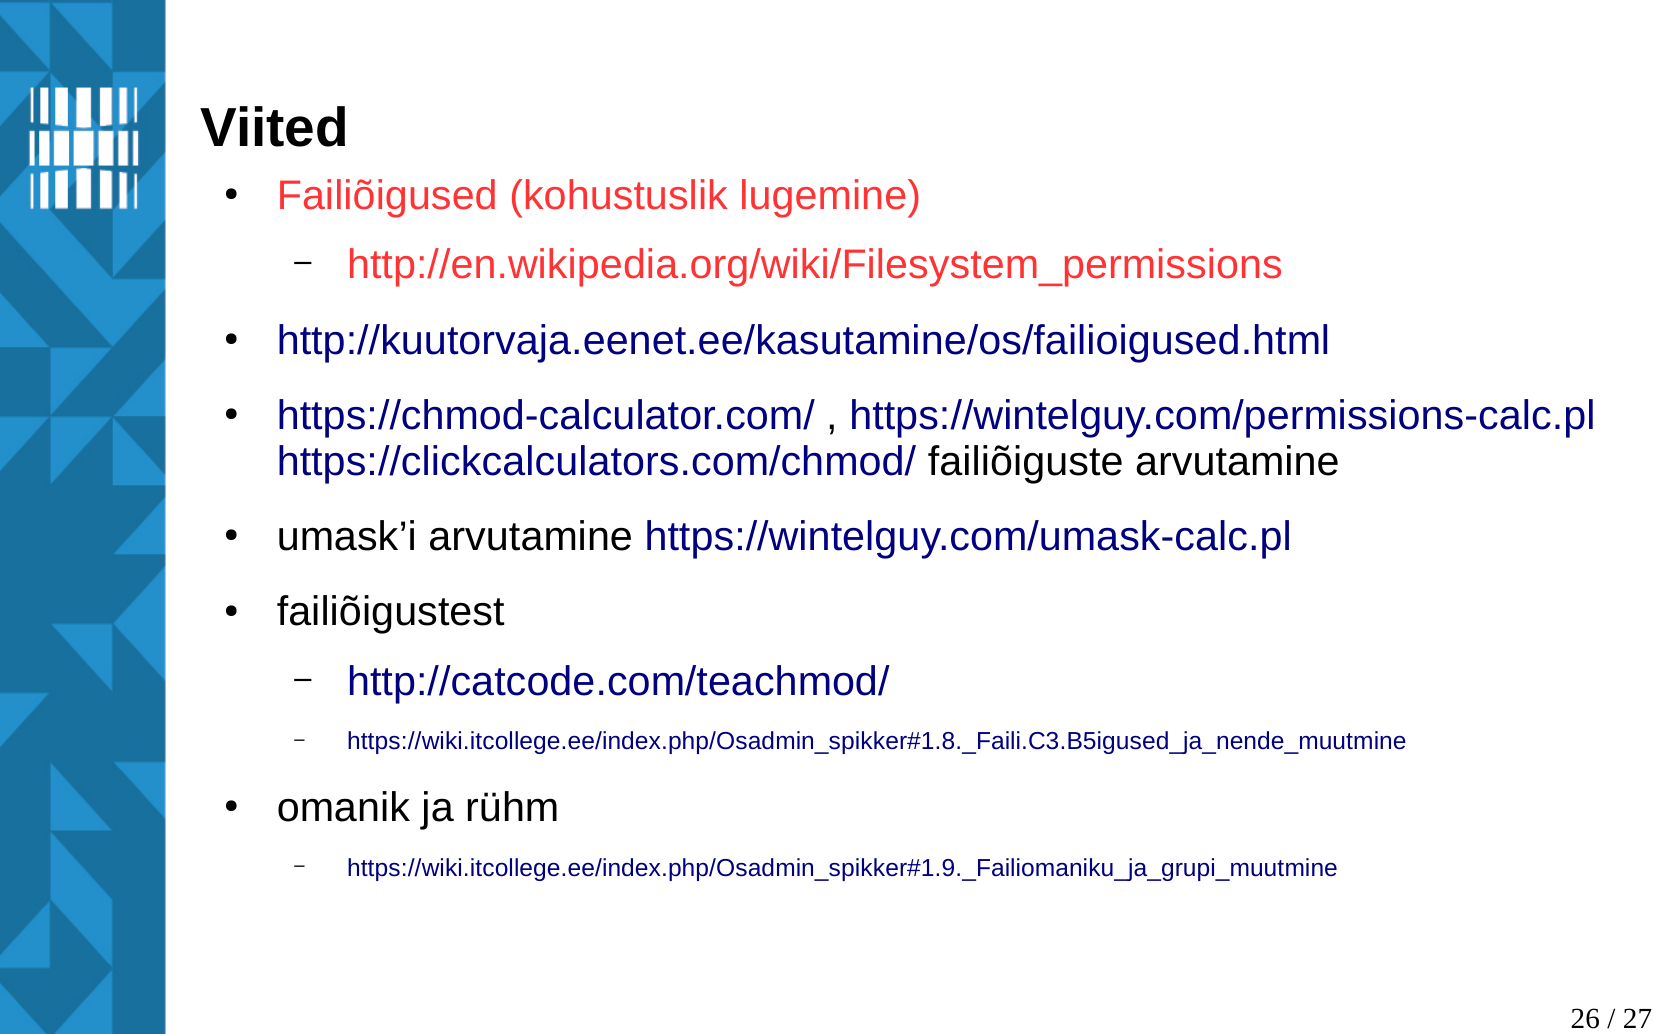

# Viited
Failiõigused (kohustuslik lugemine)
http://en.wikipedia.org/wiki/Filesystem_permissions
http://kuutorvaja.eenet.ee/kasutamine/os/failioigused.html
https://chmod-calculator.com/ , https://wintelguy.com/permissions-calc.pl
https://clickcalculators.com/chmod/ failiõiguste arvutamine
umask’i arvutamine https://wintelguy.com/umask-calc.pl
failiõigustest
http://catcode.com/teachmod/
https://wiki.itcollege.ee/index.php/Osadmin_spikker#1.8._Faili.C3.B5igused_ja_nende_muutmine
omanik ja rühm
https://wiki.itcollege.ee/index.php/Osadmin_spikker#1.9._Failiomaniku_ja_grupi_muutmine
26